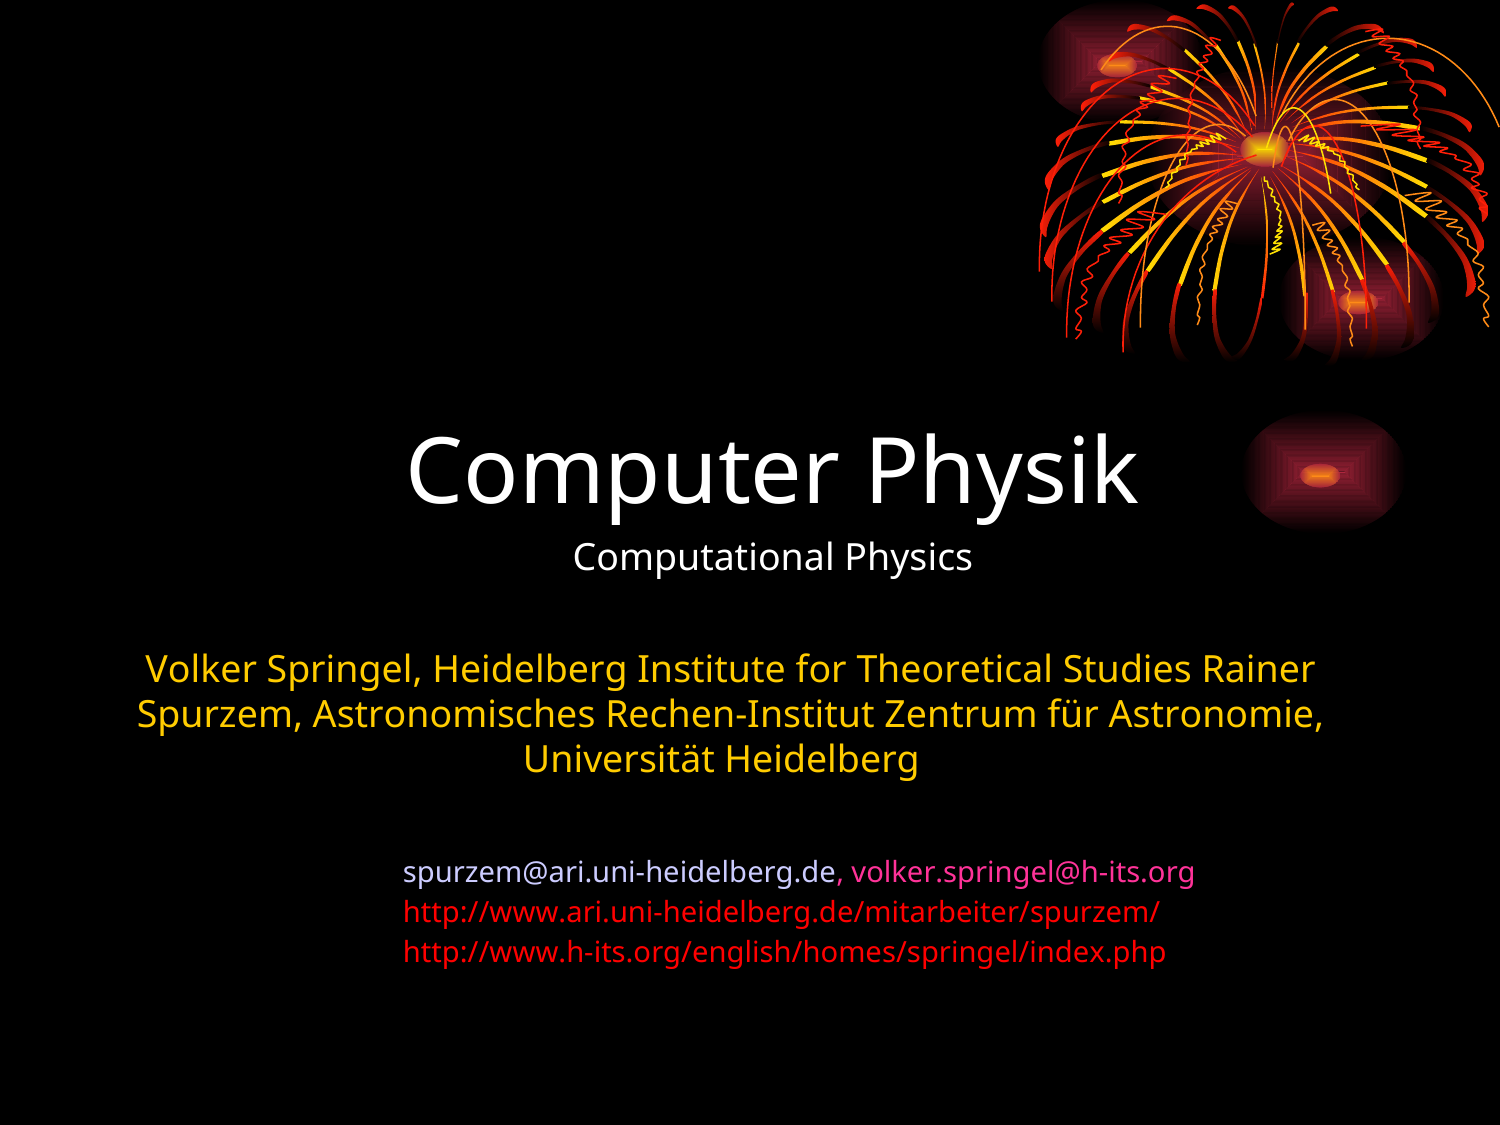

# Computer Physik Computational Physics
Volker Springel, Heidelberg Institute for Theoretical Studies Rainer Spurzem, Astronomisches Rechen-Institut Zentrum für Astronomie, Universität Heidelberg
spurzem@ari.uni-heidelberg.de, volker.springel@h-its.org
http://www.ari.uni-heidelberg.de/mitarbeiter/spurzem/
http://www.h-its.org/english/homes/springel/index.php
1